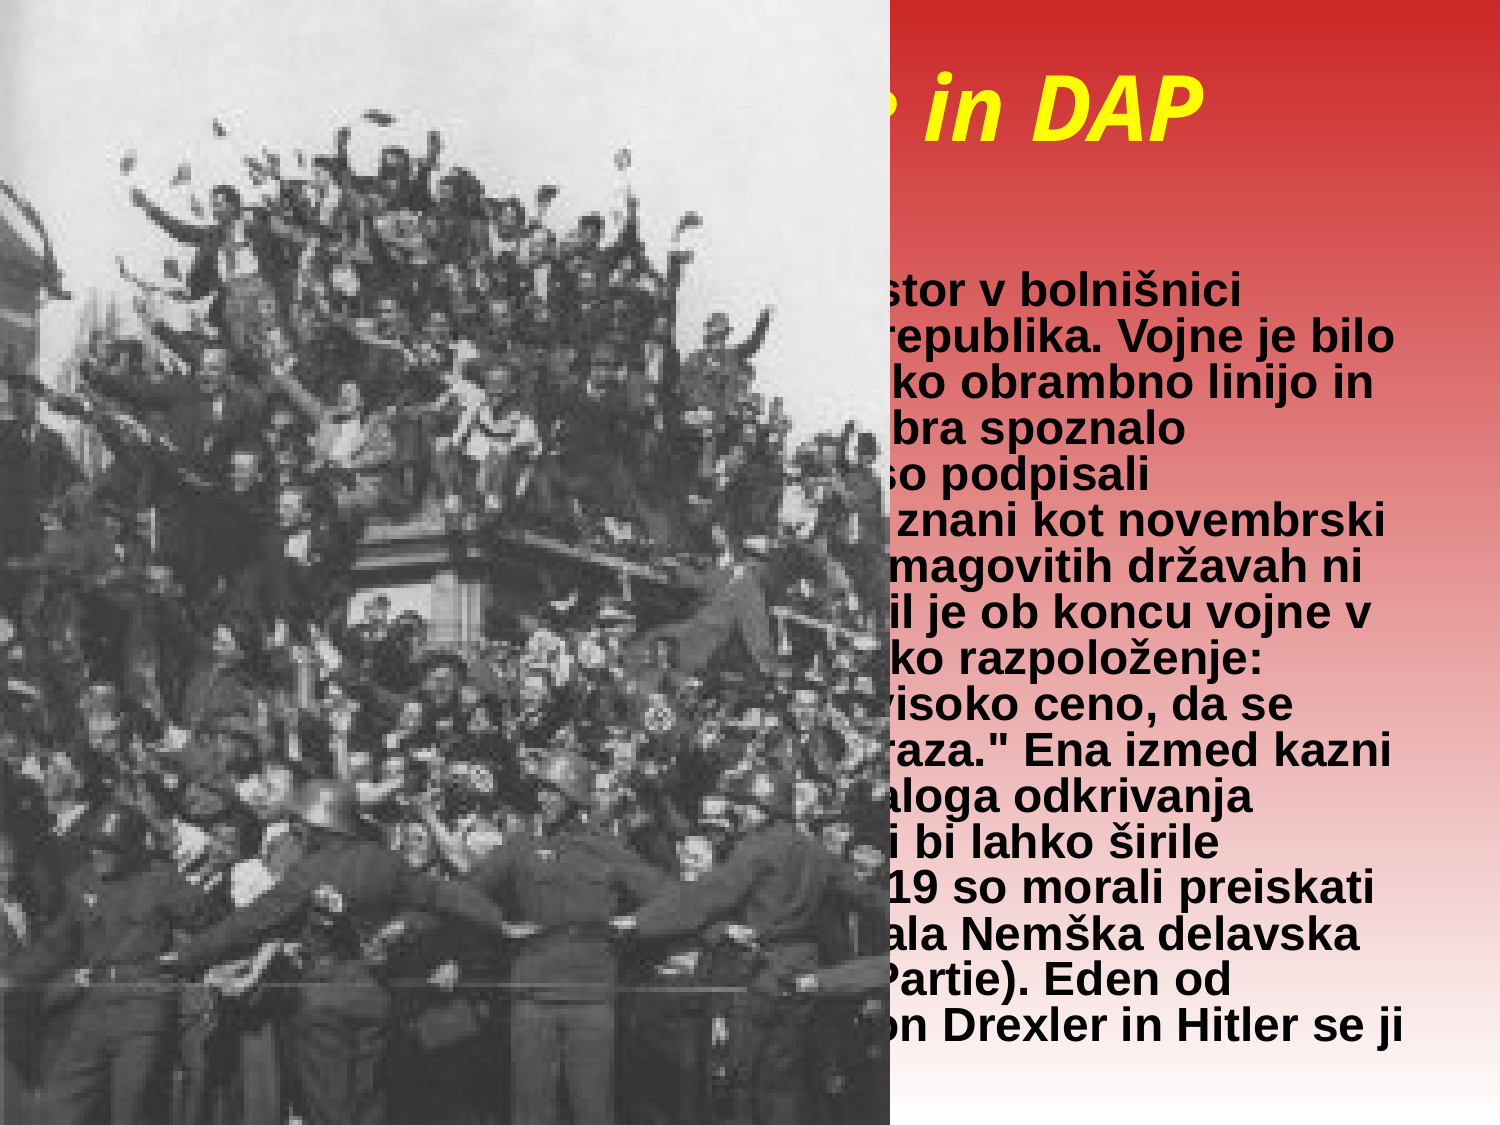

Demonstracije in DAP
# 10. novembra 1918 je starejši pastor v bolnišnici razglasil, da je Nemčija postala republika. Vojne je bilo konec. Zavezniki so prebili nemško obrambno linijo in nemško poveljstvo je 29. septembra spoznalo neizogibnost poraza. Politiki, ki so podpisali novembrsko premirje, so postali znani kot novembrski zločinci. Po podpisu premirja v zmagovitih državah ni vladala evforija. Winston Churchil je ob koncu vojne v enem stavku povedal vzrok za tako razpoloženje: "Zmaga je bila kupljena za tako visoko ceno, da se skoraj ne more razlikovati od poraza." Ena izmed kazni Versajske pogodbe je bila tudi naloga odkrivanja nevarnih političnih organizacij, ki bi lahko širile marksistični vpliv. Septembra 1919 so morali preiskati majhno skupino, ki se je imenovala Nemška delavska stranka (DAP - Deutsche Arbeit Partie). Eden od voditeljev je bil ključavničar Anton Drexler in Hitler se ji je leta 1919 tudi pridružil.